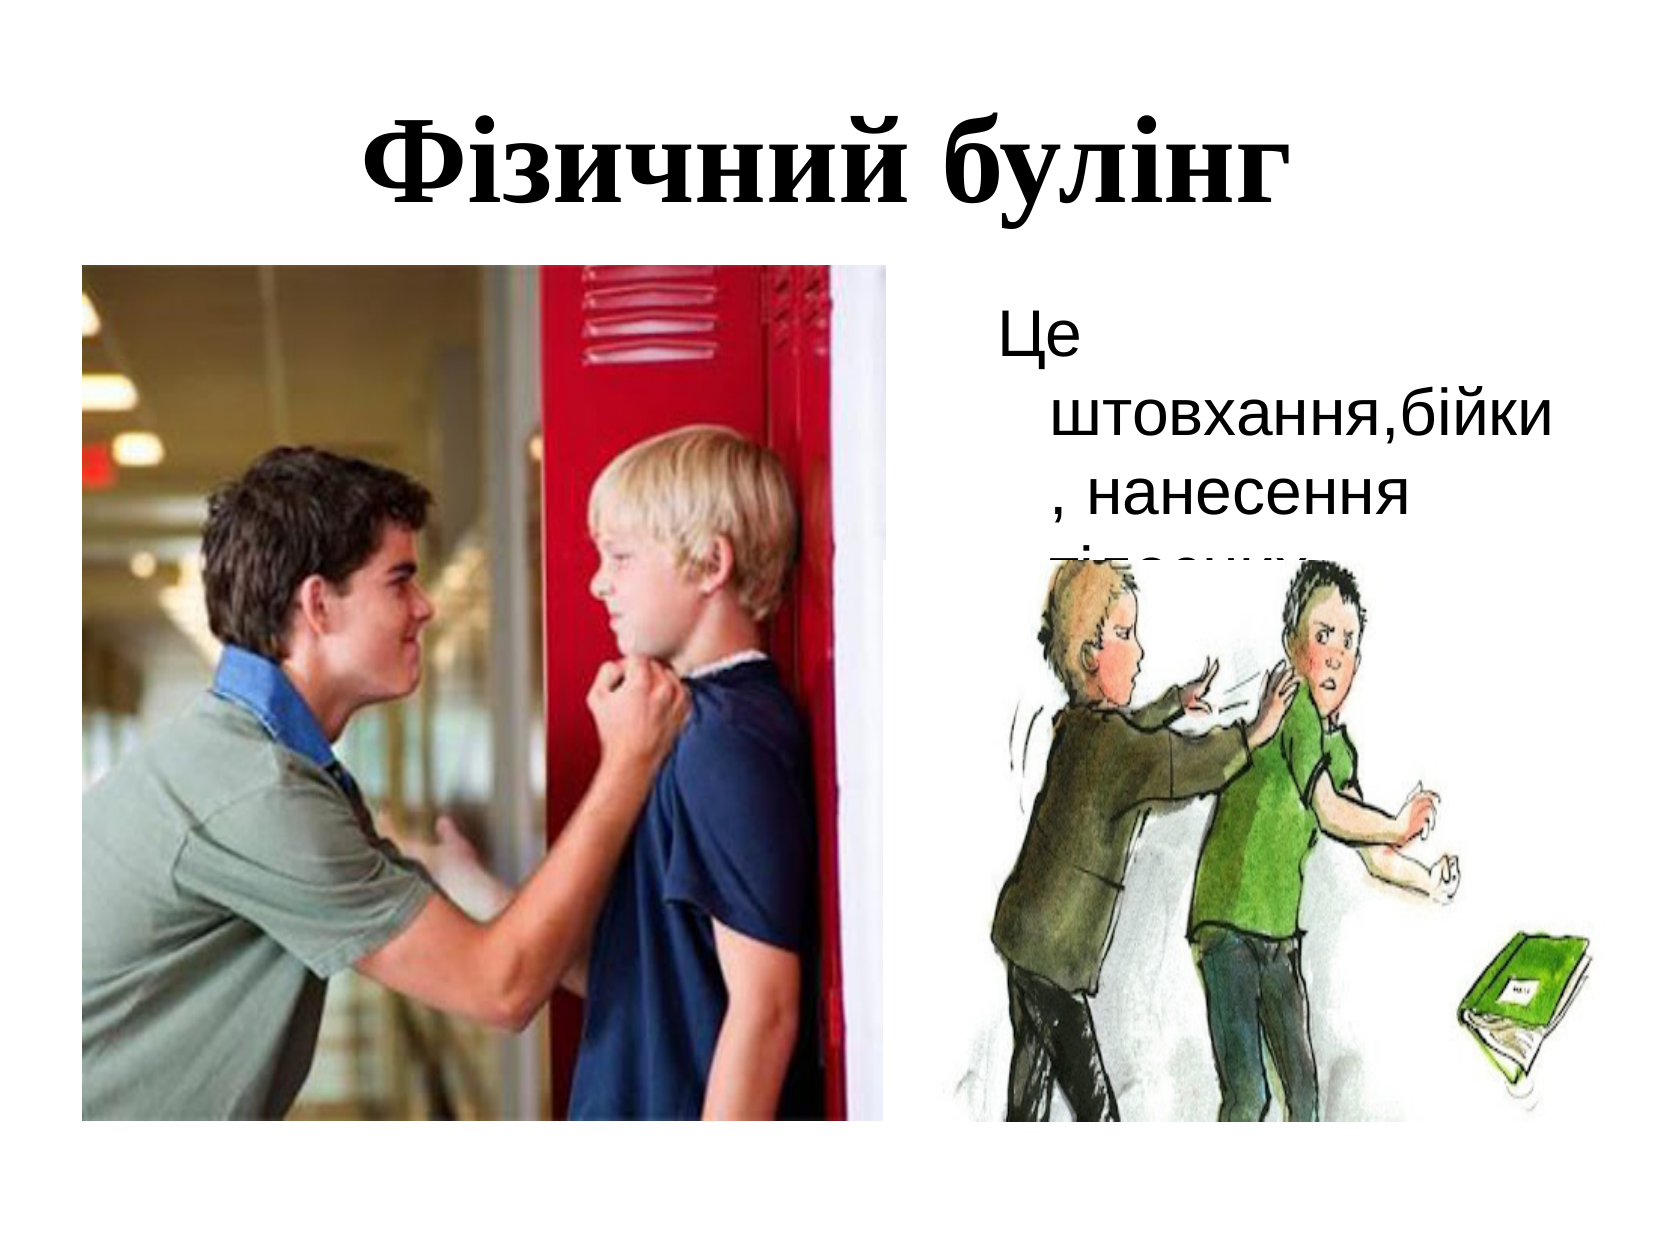

Фізичний булінг
#
Це штовхання,бійки, нанесення тілесних ушкоджень.